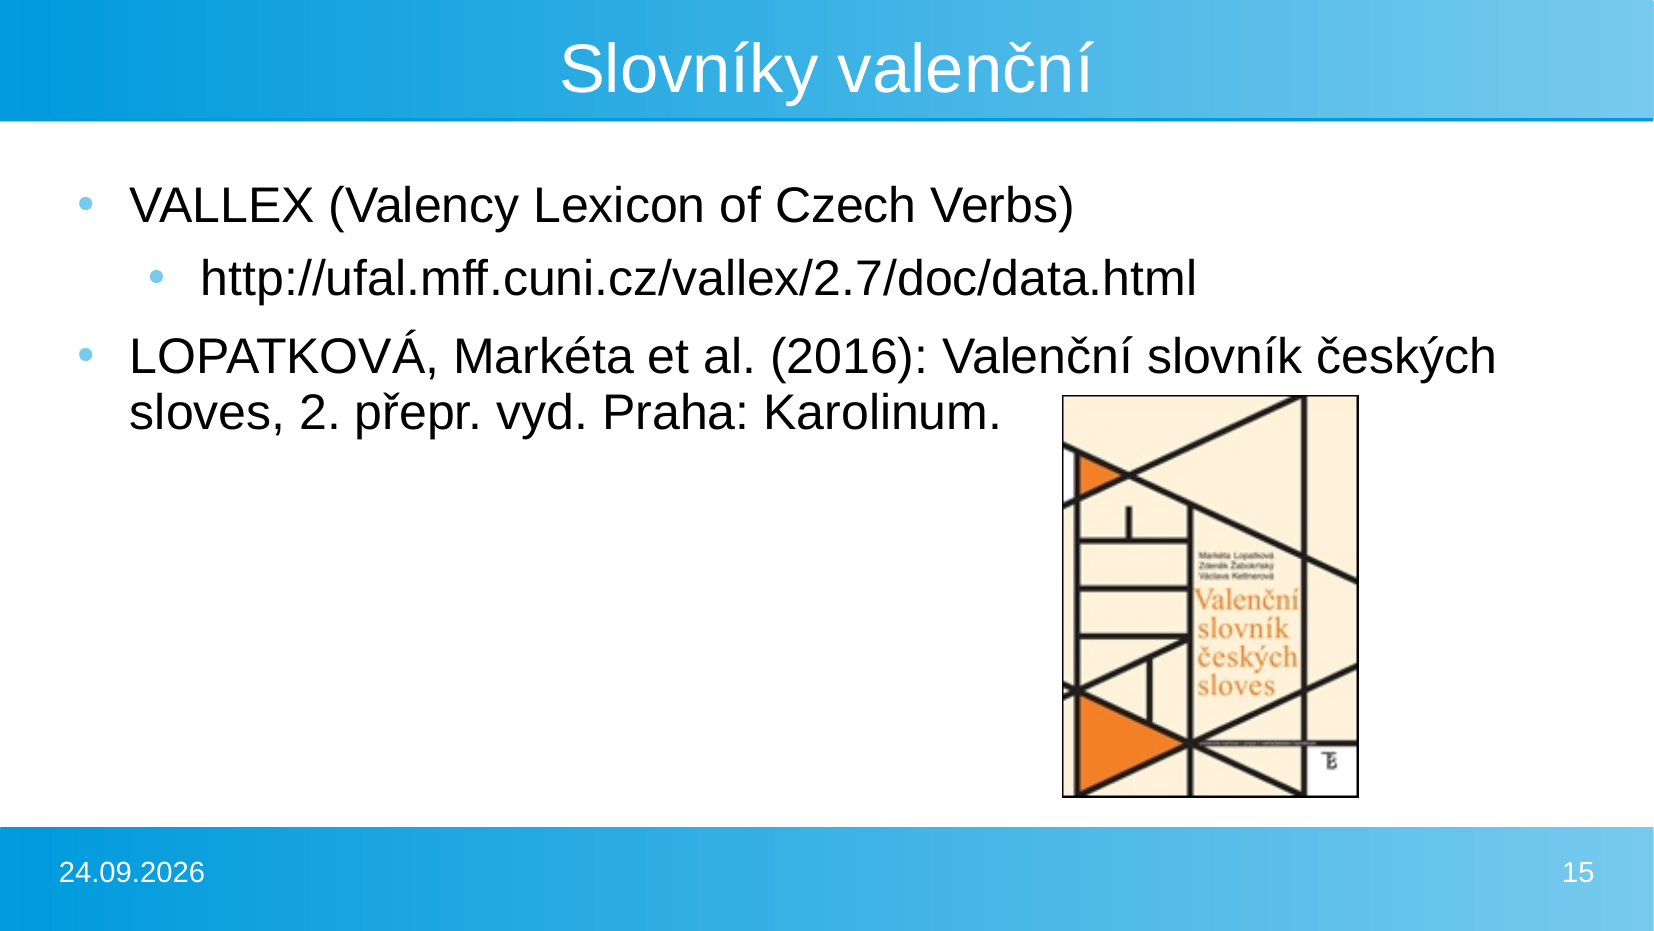

# Slovníky valenční
VALLEX (Valency Lexicon of Czech Verbs)
http://ufal.mff.cuni.cz/vallex/2.7/doc/data.html
LOPATKOVÁ, Markéta et al. (2016): Valenční slovník českých sloves, 2. přepr. vyd. Praha: Karolinum.
15